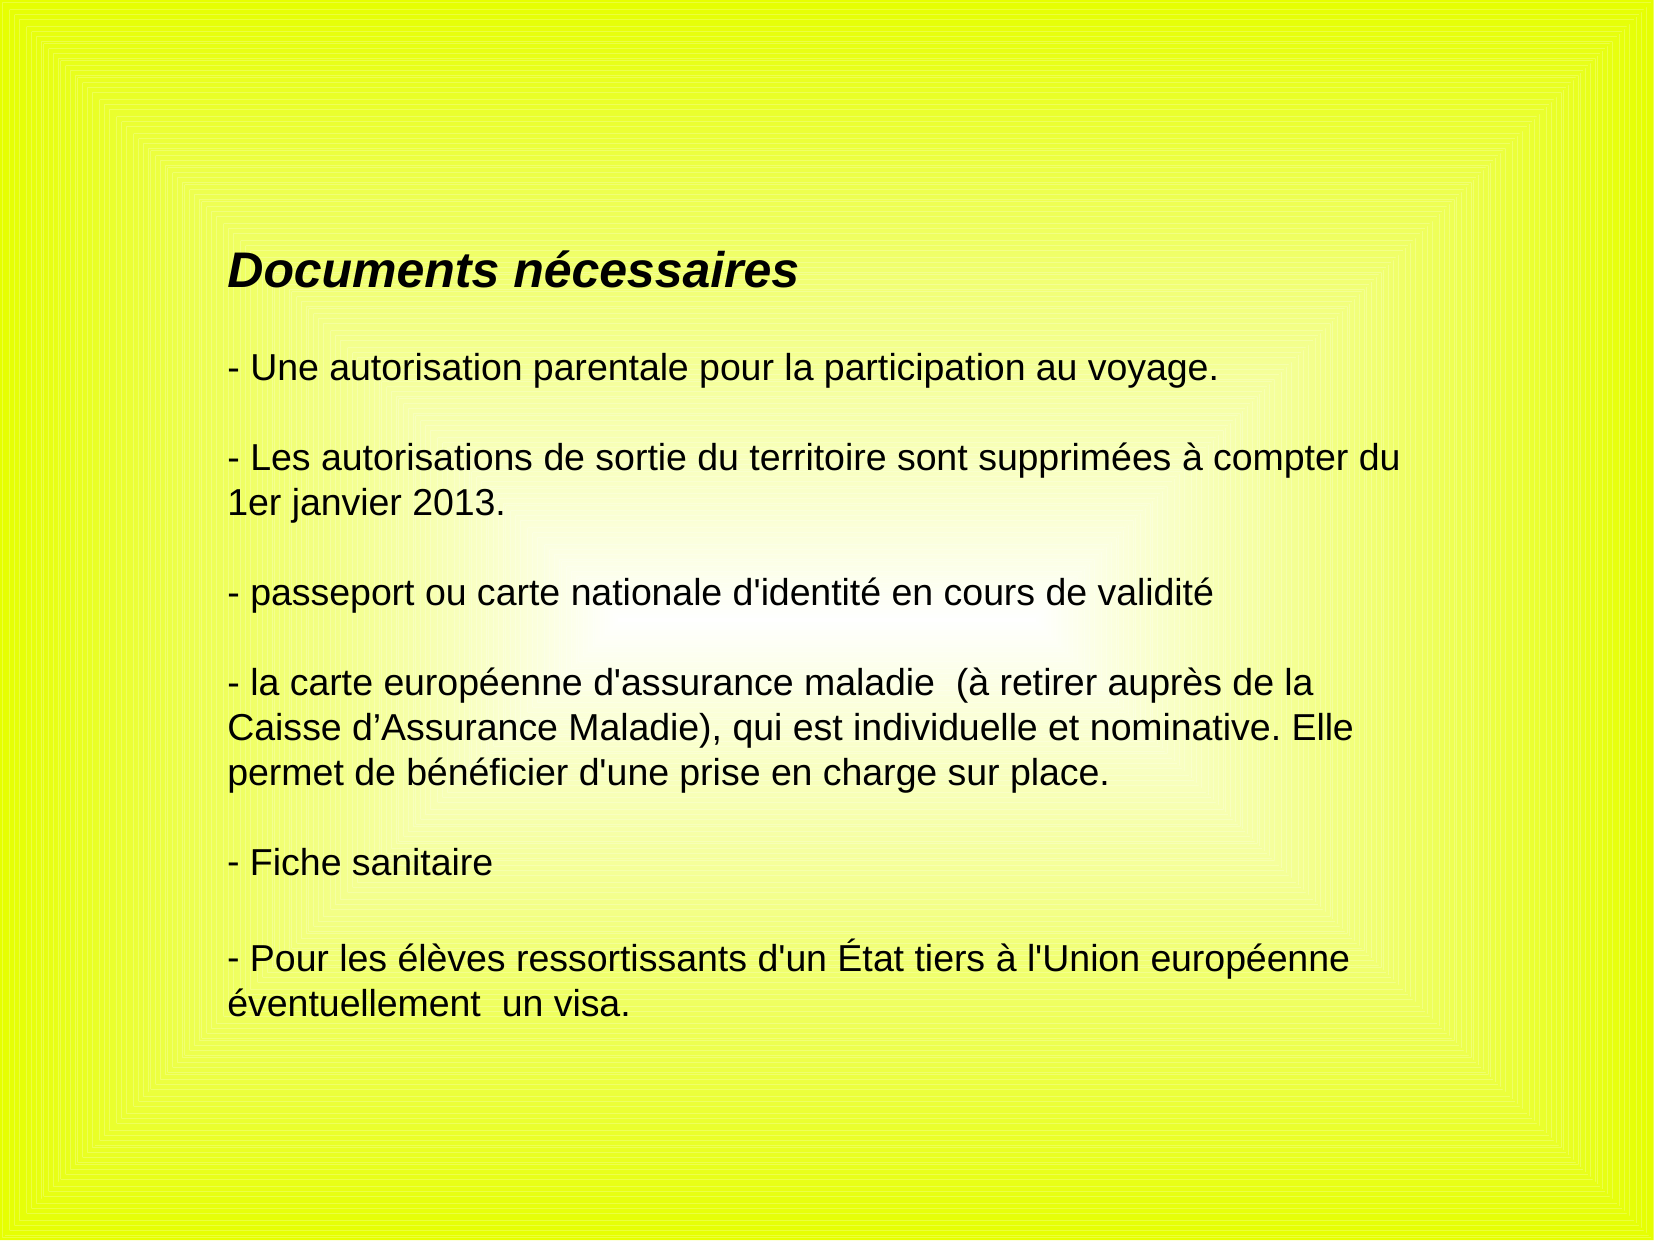

Documents nécessaires
- Une autorisation parentale pour la participation au voyage.
- Les autorisations de sortie du territoire sont supprimées à compter du 1er janvier 2013.
- passeport ou carte nationale d'identité en cours de validité
- la carte européenne d'assurance maladie (à retirer auprès de la
Caisse d’Assurance Maladie), qui est individuelle et nominative. Elle permet de bénéficier d'une prise en charge sur place.
 Fiche sanitaire
 Pour les élèves ressortissants d'un État tiers à l'Union européenne éventuellement un visa.